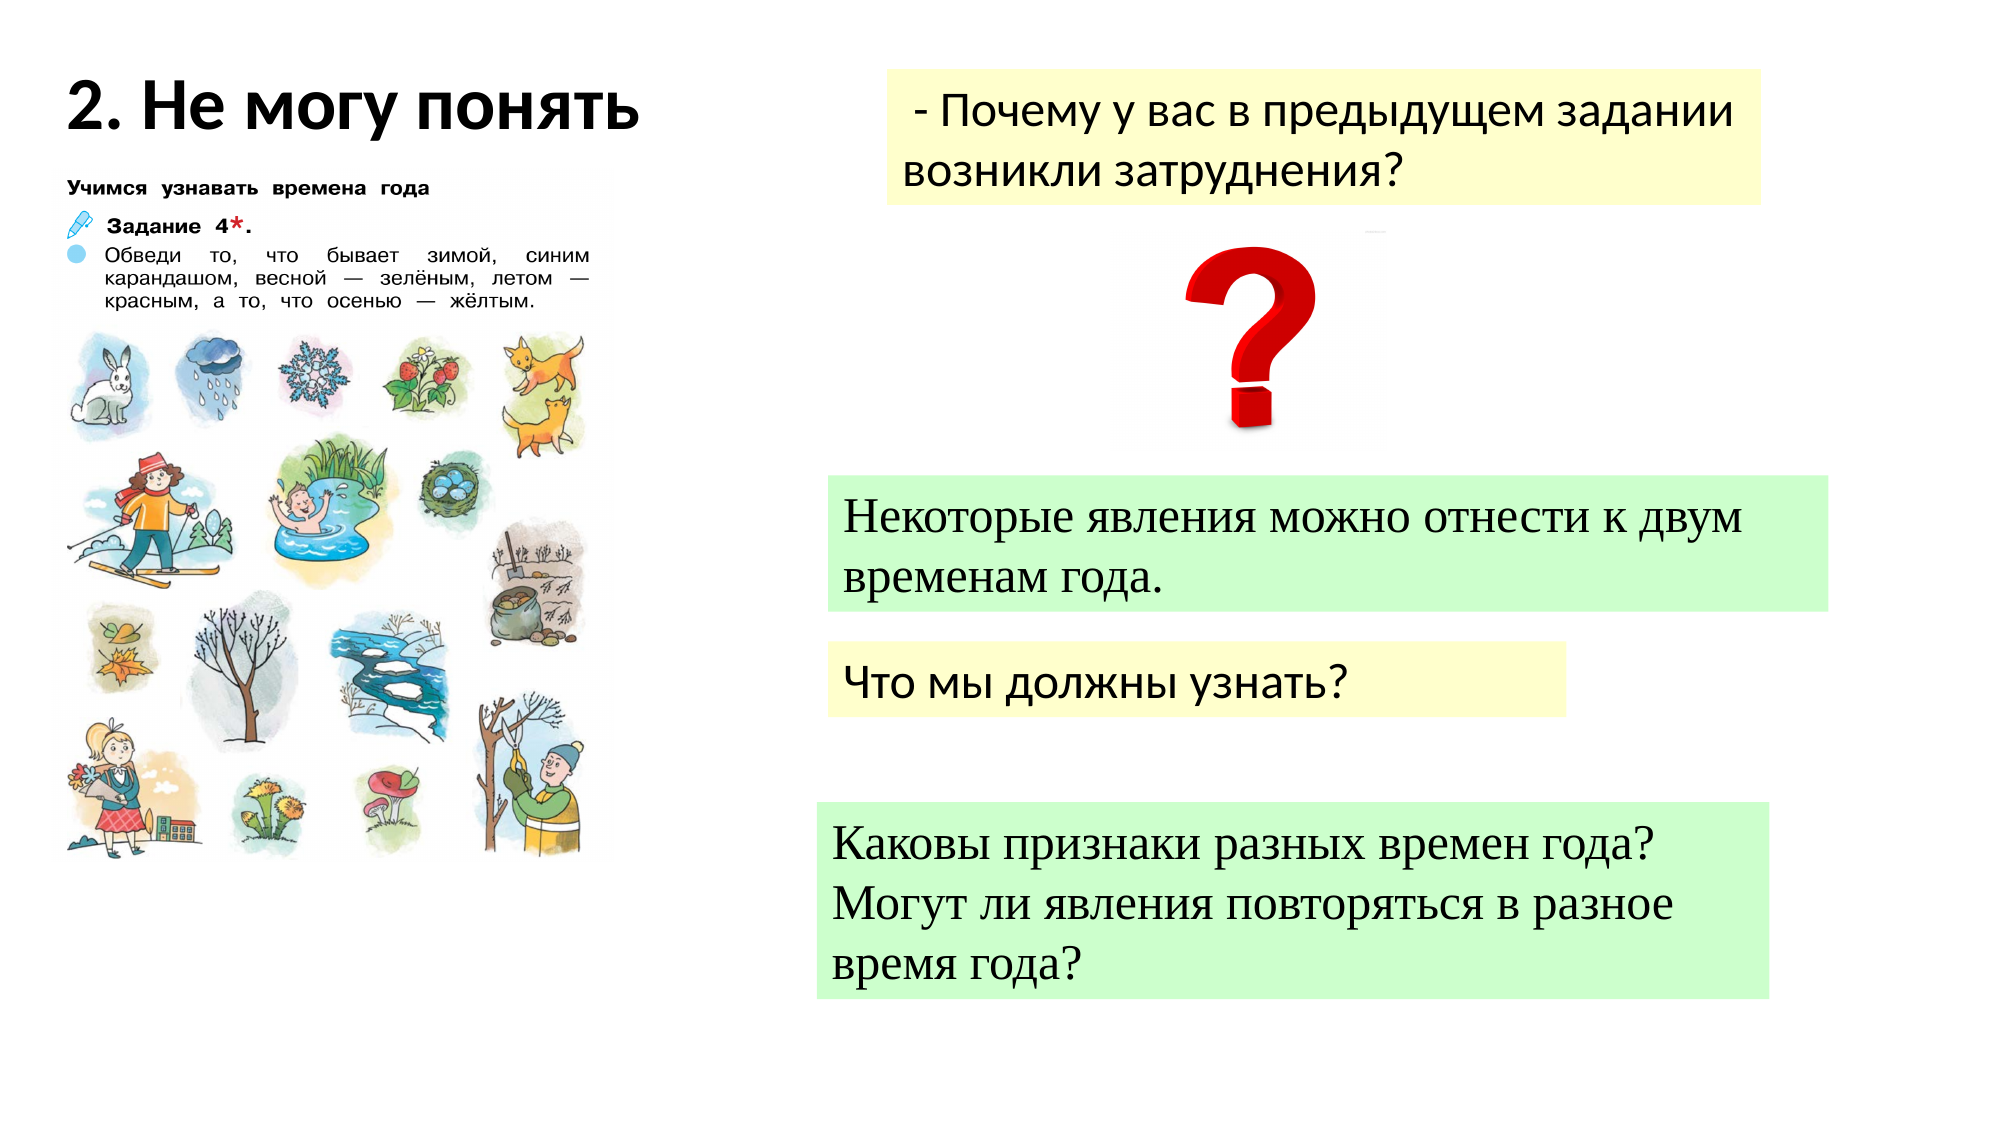

# 2. Не могу понять
 - Почему у вас в предыдущем задании
возникли затруднения?
Некоторые явления можно отнести к двум временам года.
Что мы должны узнать?
Каковы признаки разных времен года? Могут ли явления повторяться в разное время года?